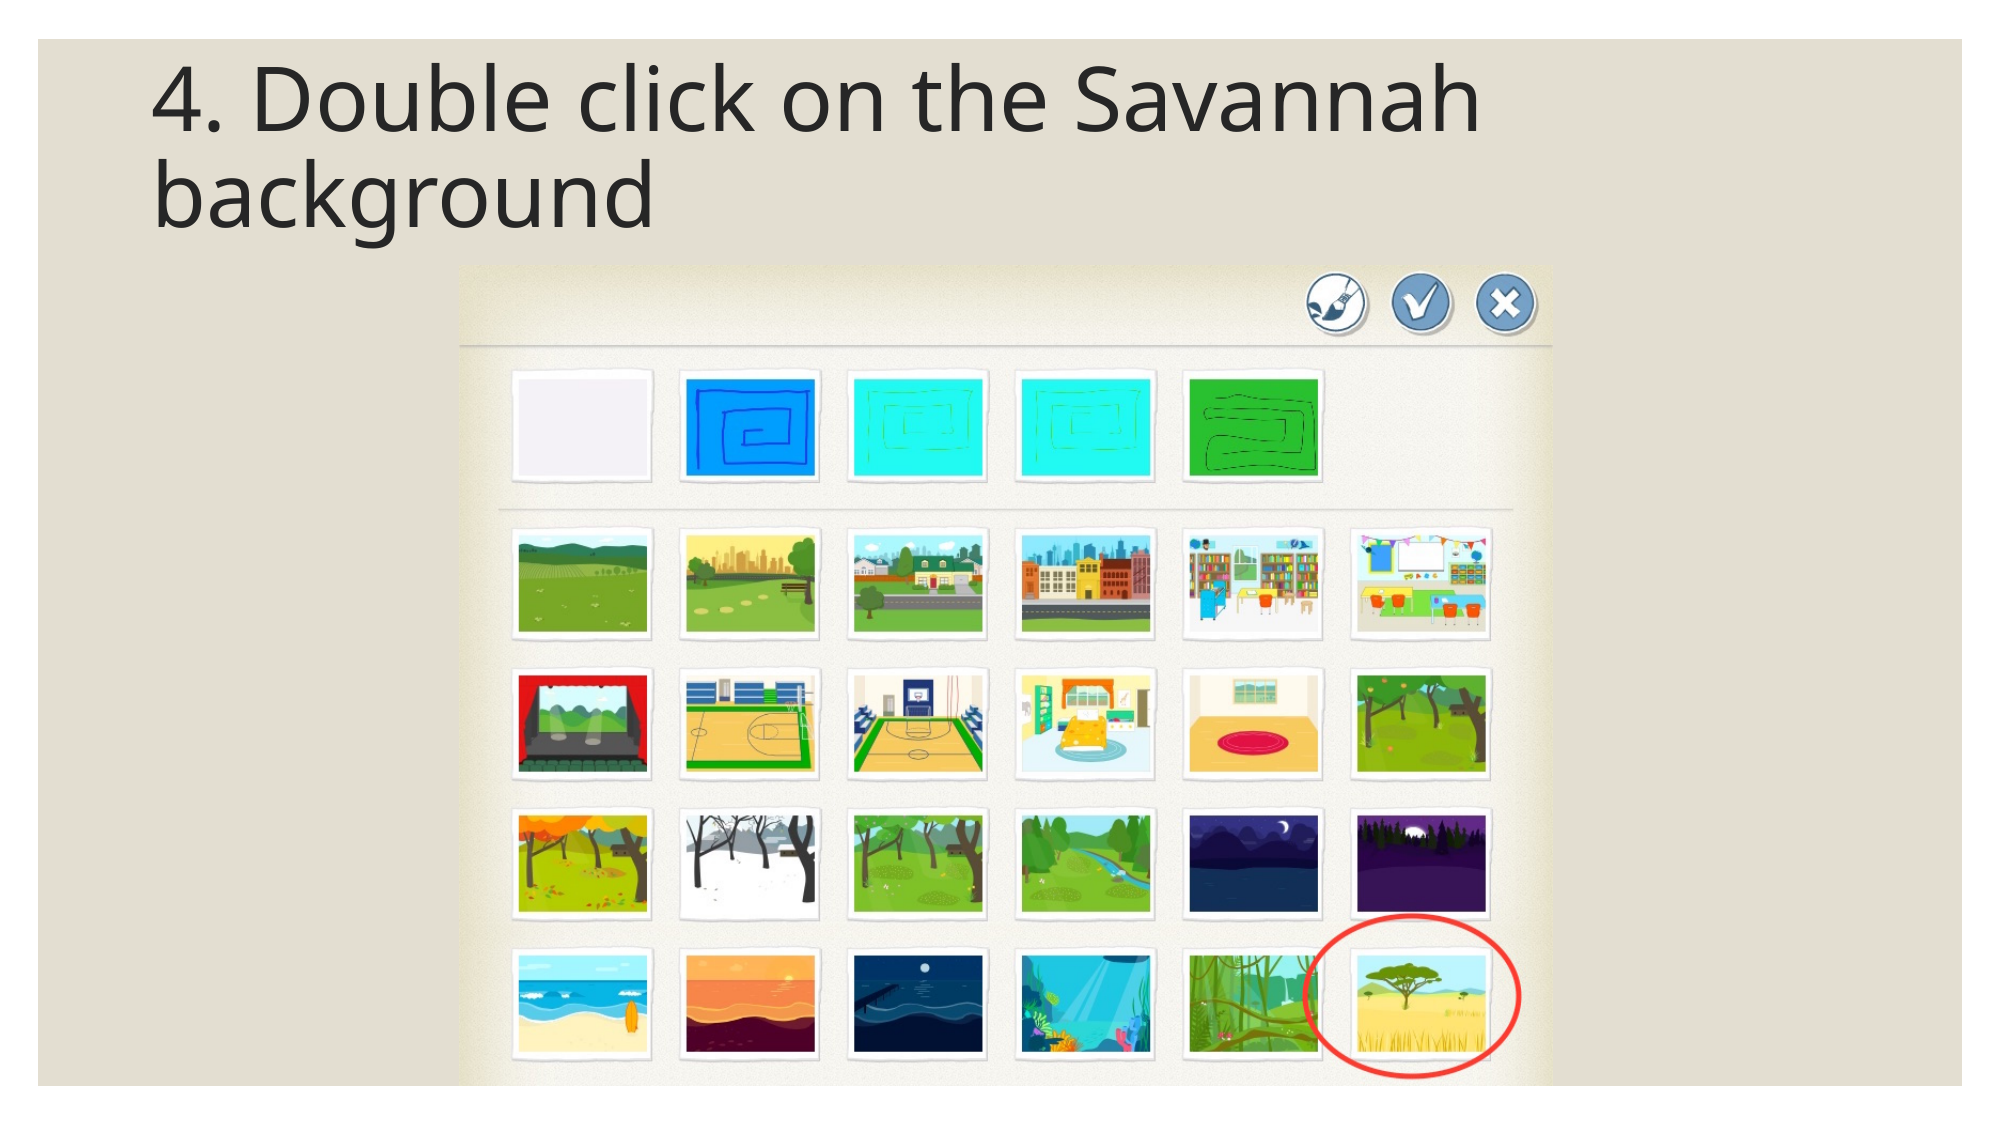

# 4. Double click on the Savannah background